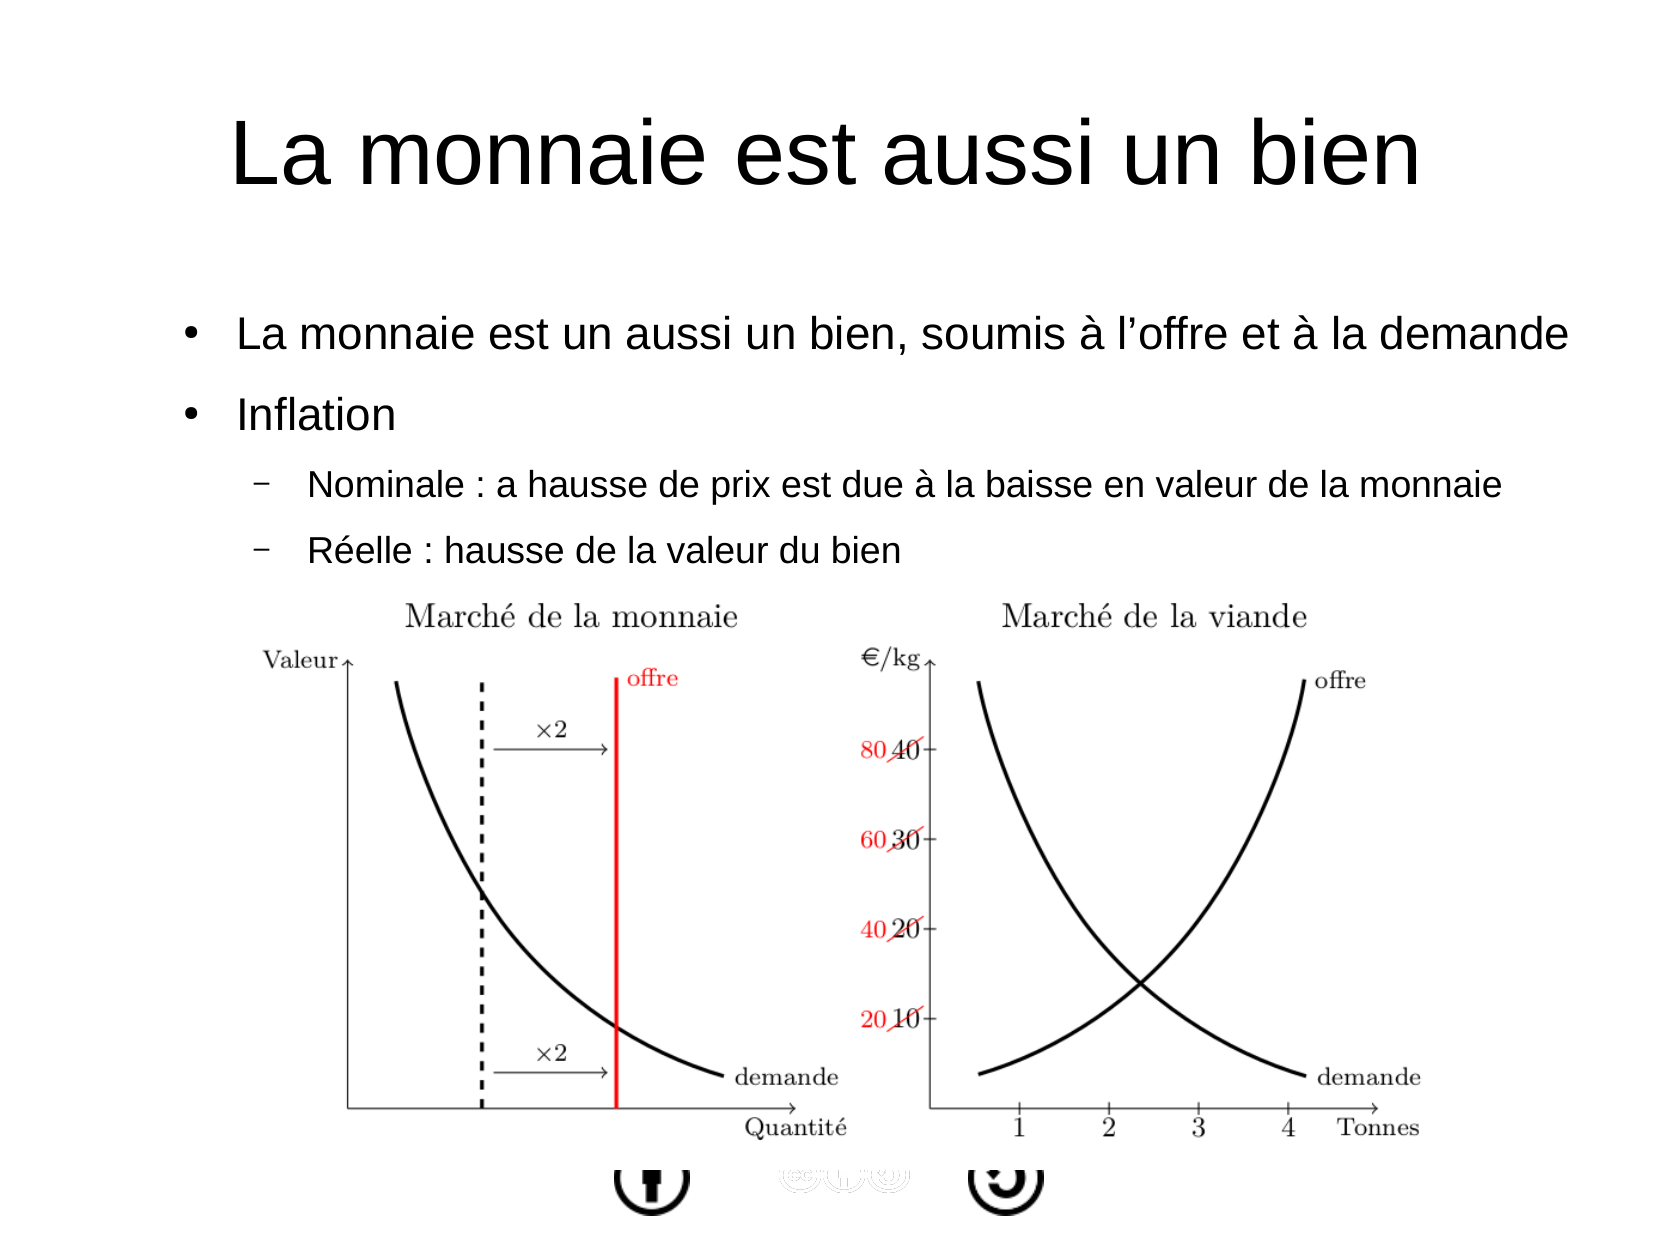

# La monnaie est aussi un bien
La monnaie est un aussi un bien, soumis à l’offre et à la demande
Inflation
Nominale : a hausse de prix est due à la baisse en valeur de la monnaie
Réelle : hausse de la valeur du bien